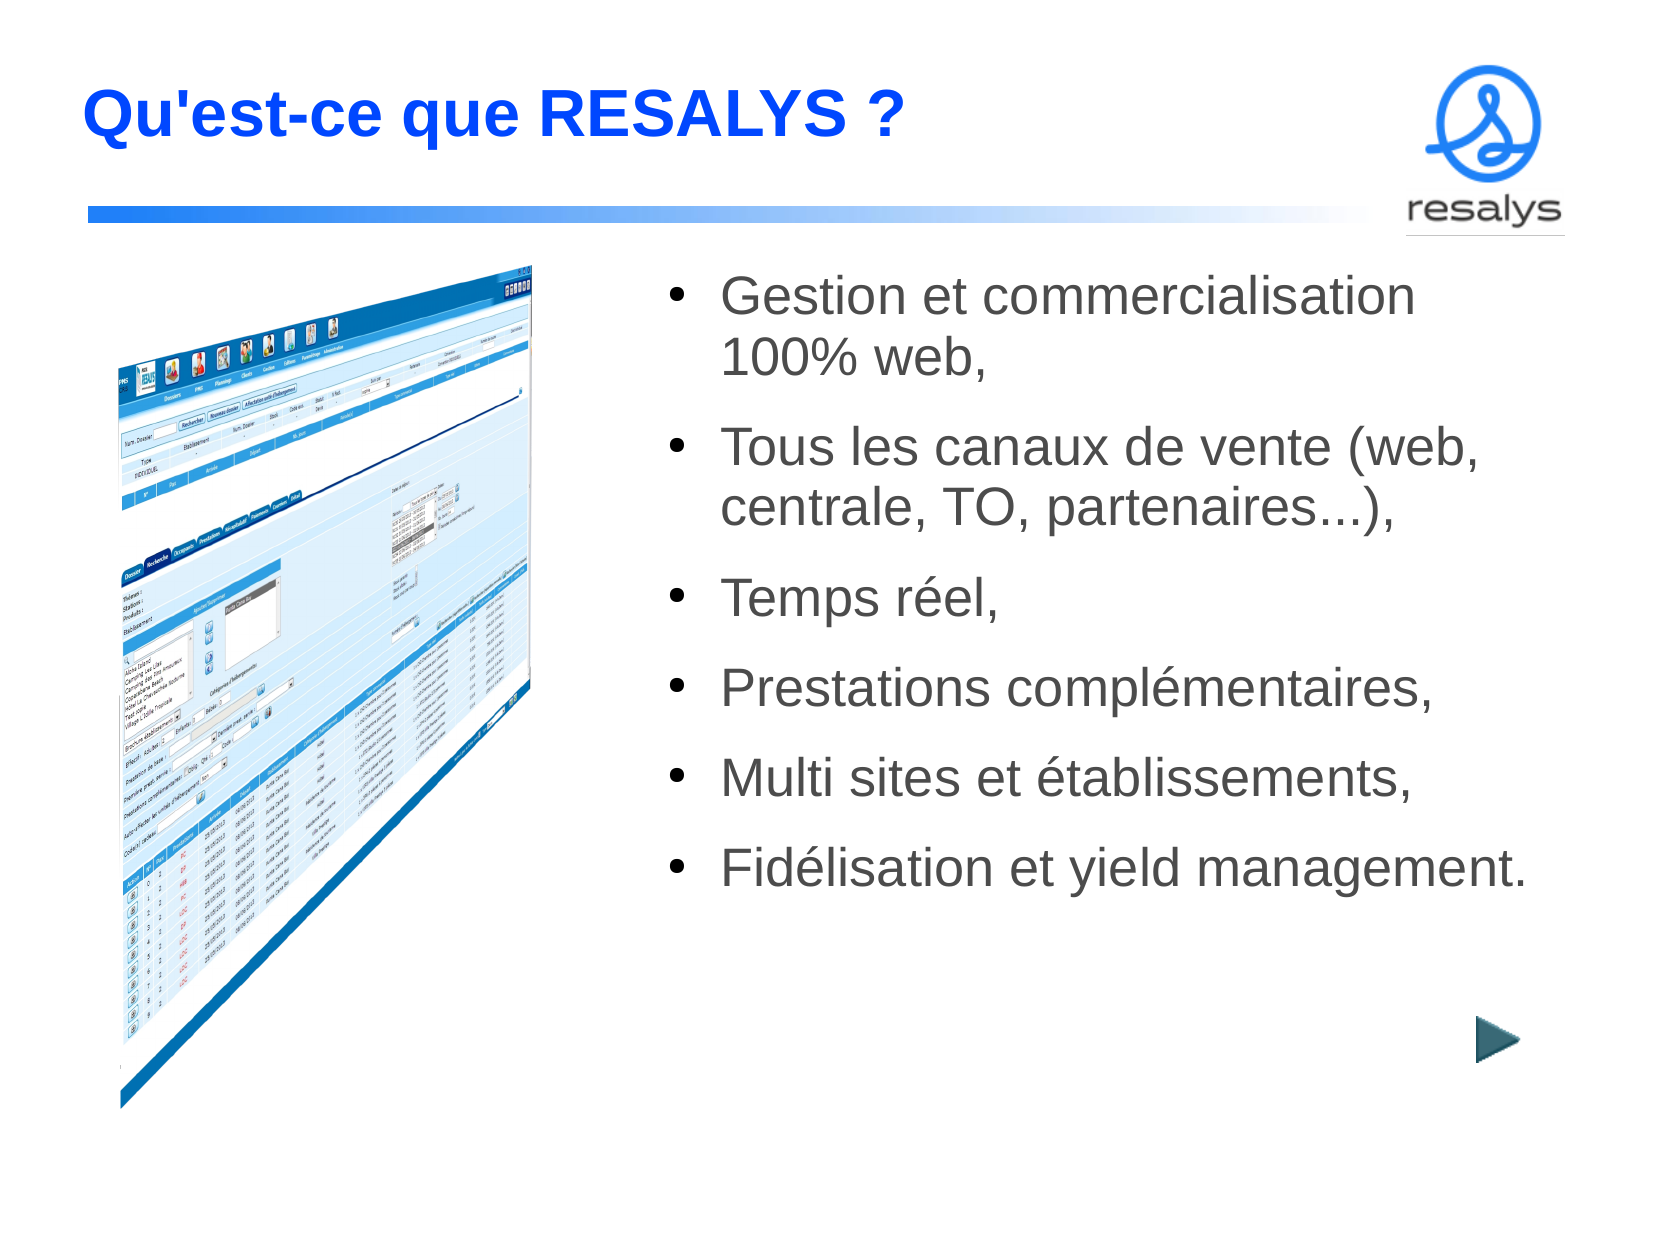

# Qu'est-ce que RESALYS ?
Gestion et commercialisation 100% web,
Tous les canaux de vente (web, centrale, TO, partenaires...),
Temps réel,
Prestations complémentaires,
Multi sites et établissements,
Fidélisation et yield management.